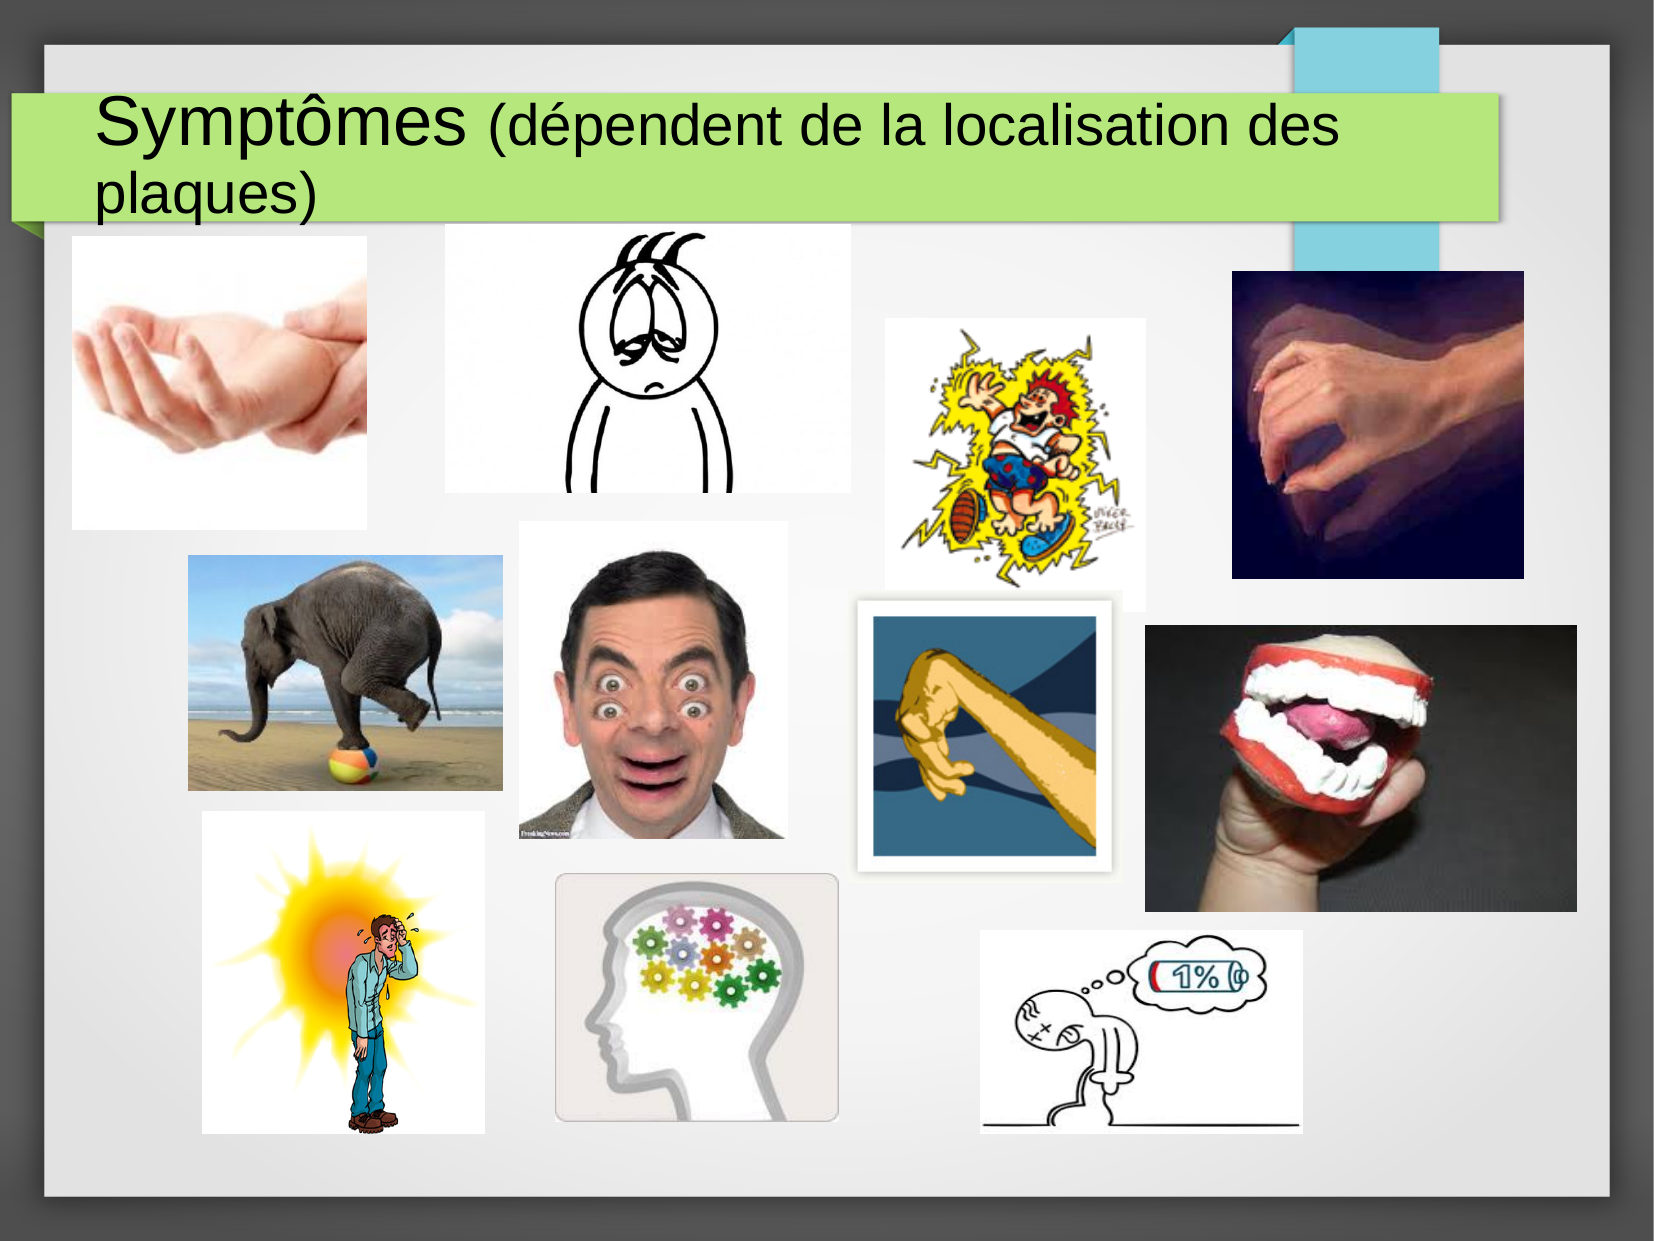

# Symptômes (dépendent de la localisation des plaques)